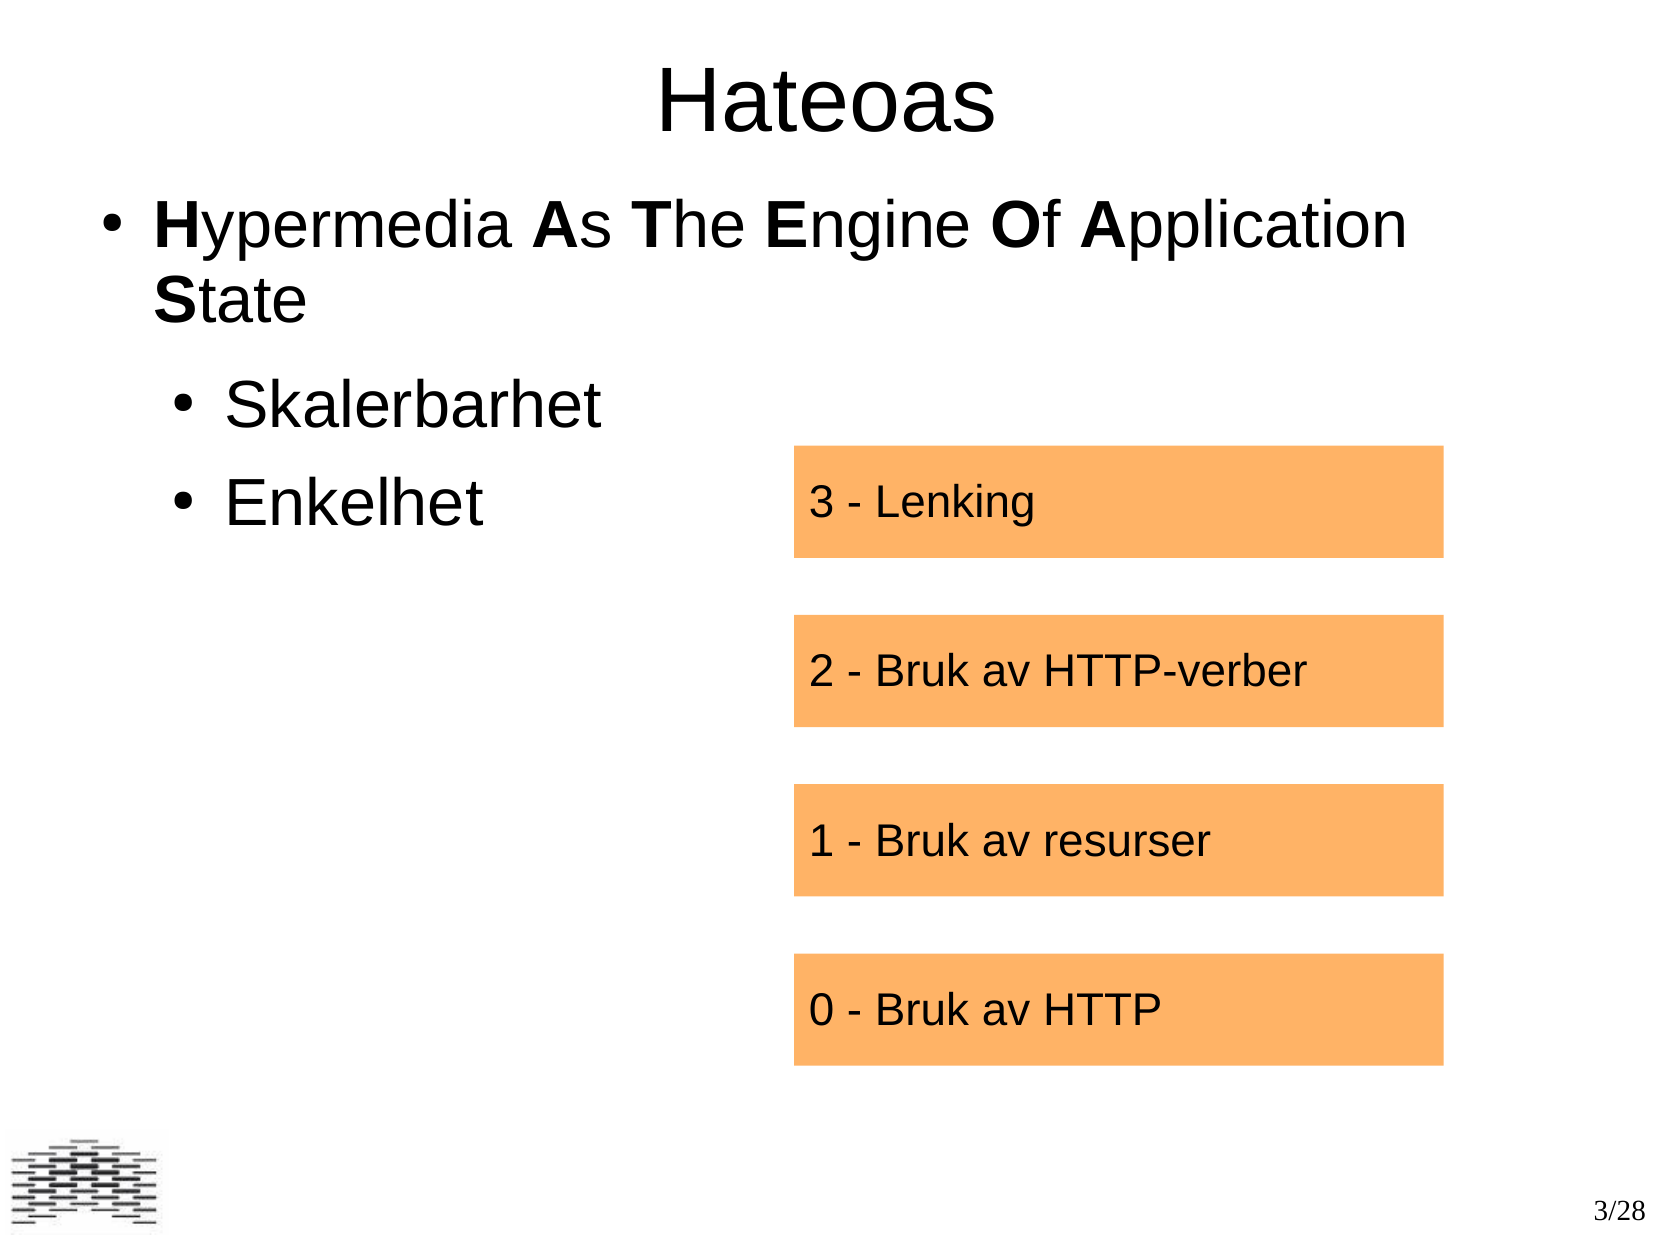

# Hateoas
Hypermedia As The Engine Of Application State
Skalerbarhet
Enkelhet
3 - Lenking
2 - Bruk av HTTP-verber
1 - Bruk av resurser
0 - Bruk av HTTP